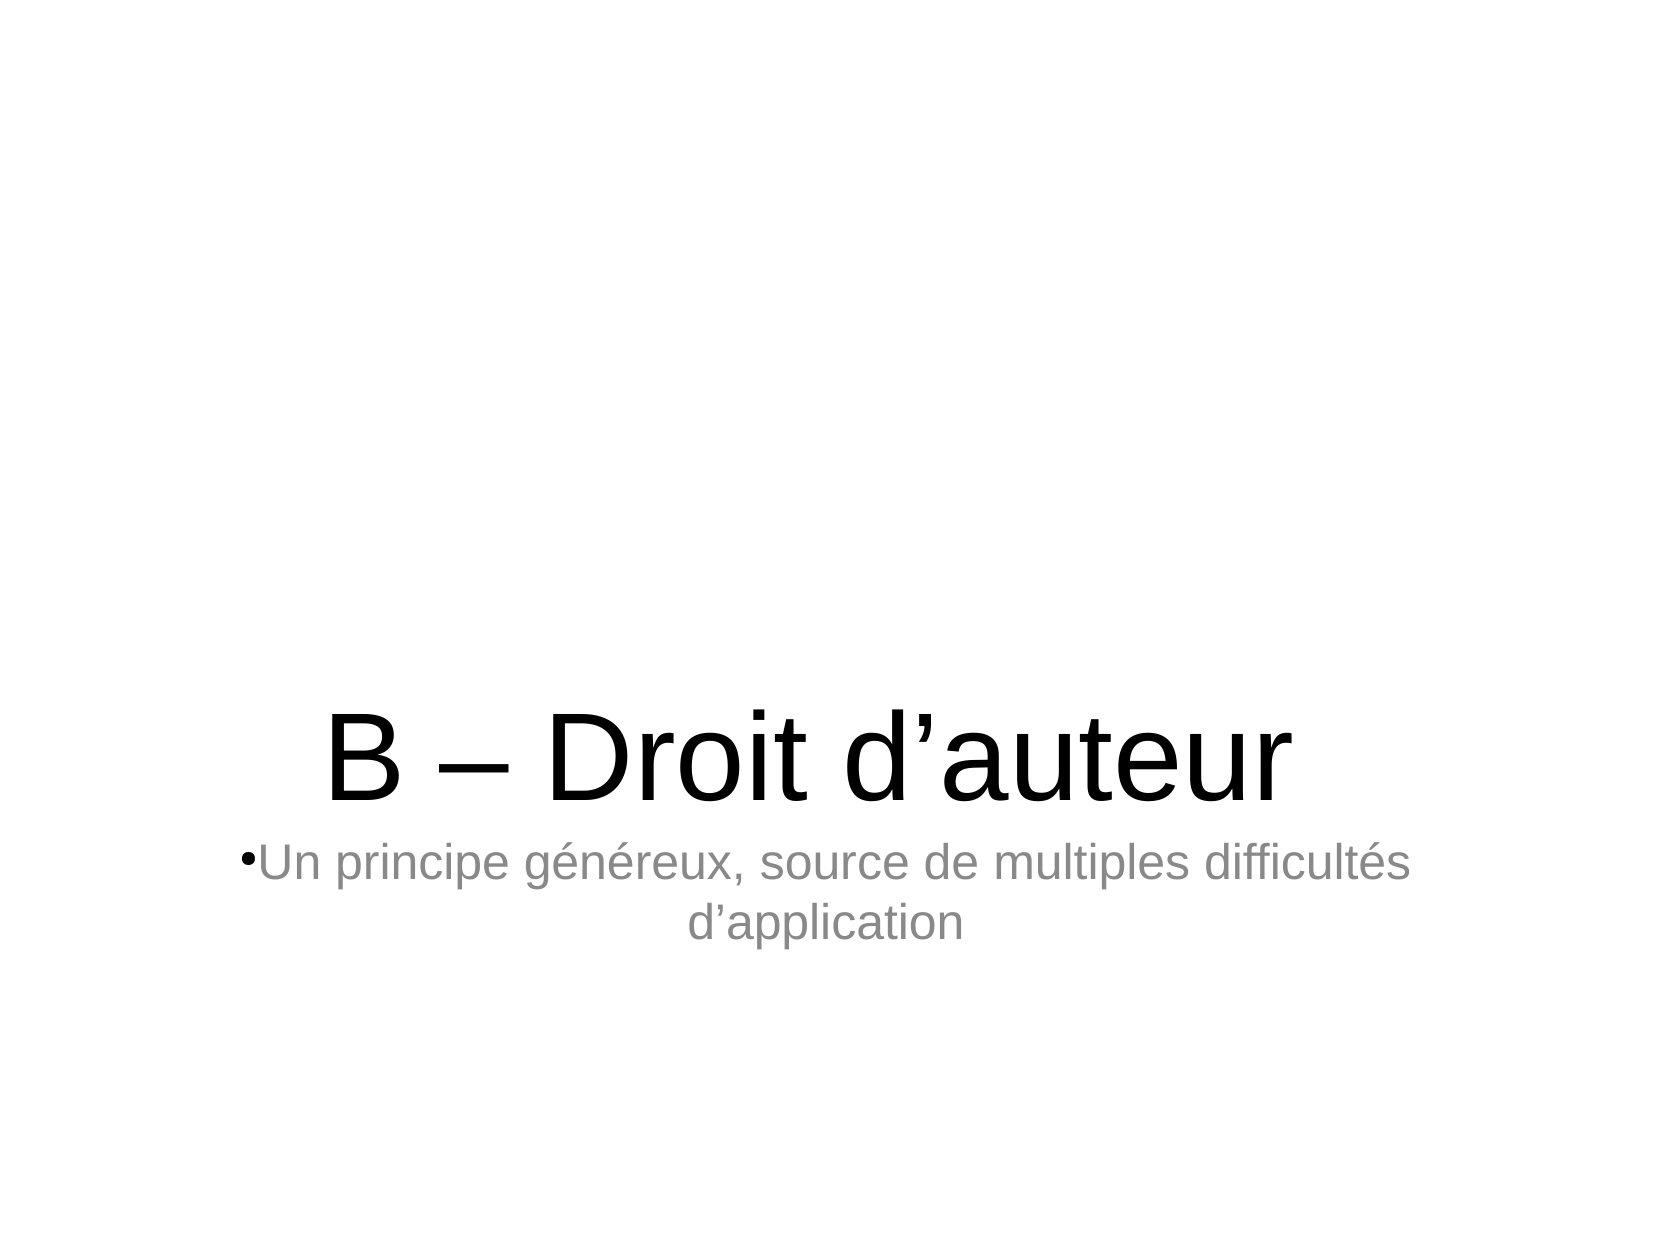

# B – Droit d’auteur
Un principe généreux, source de multiples difficultés d’application